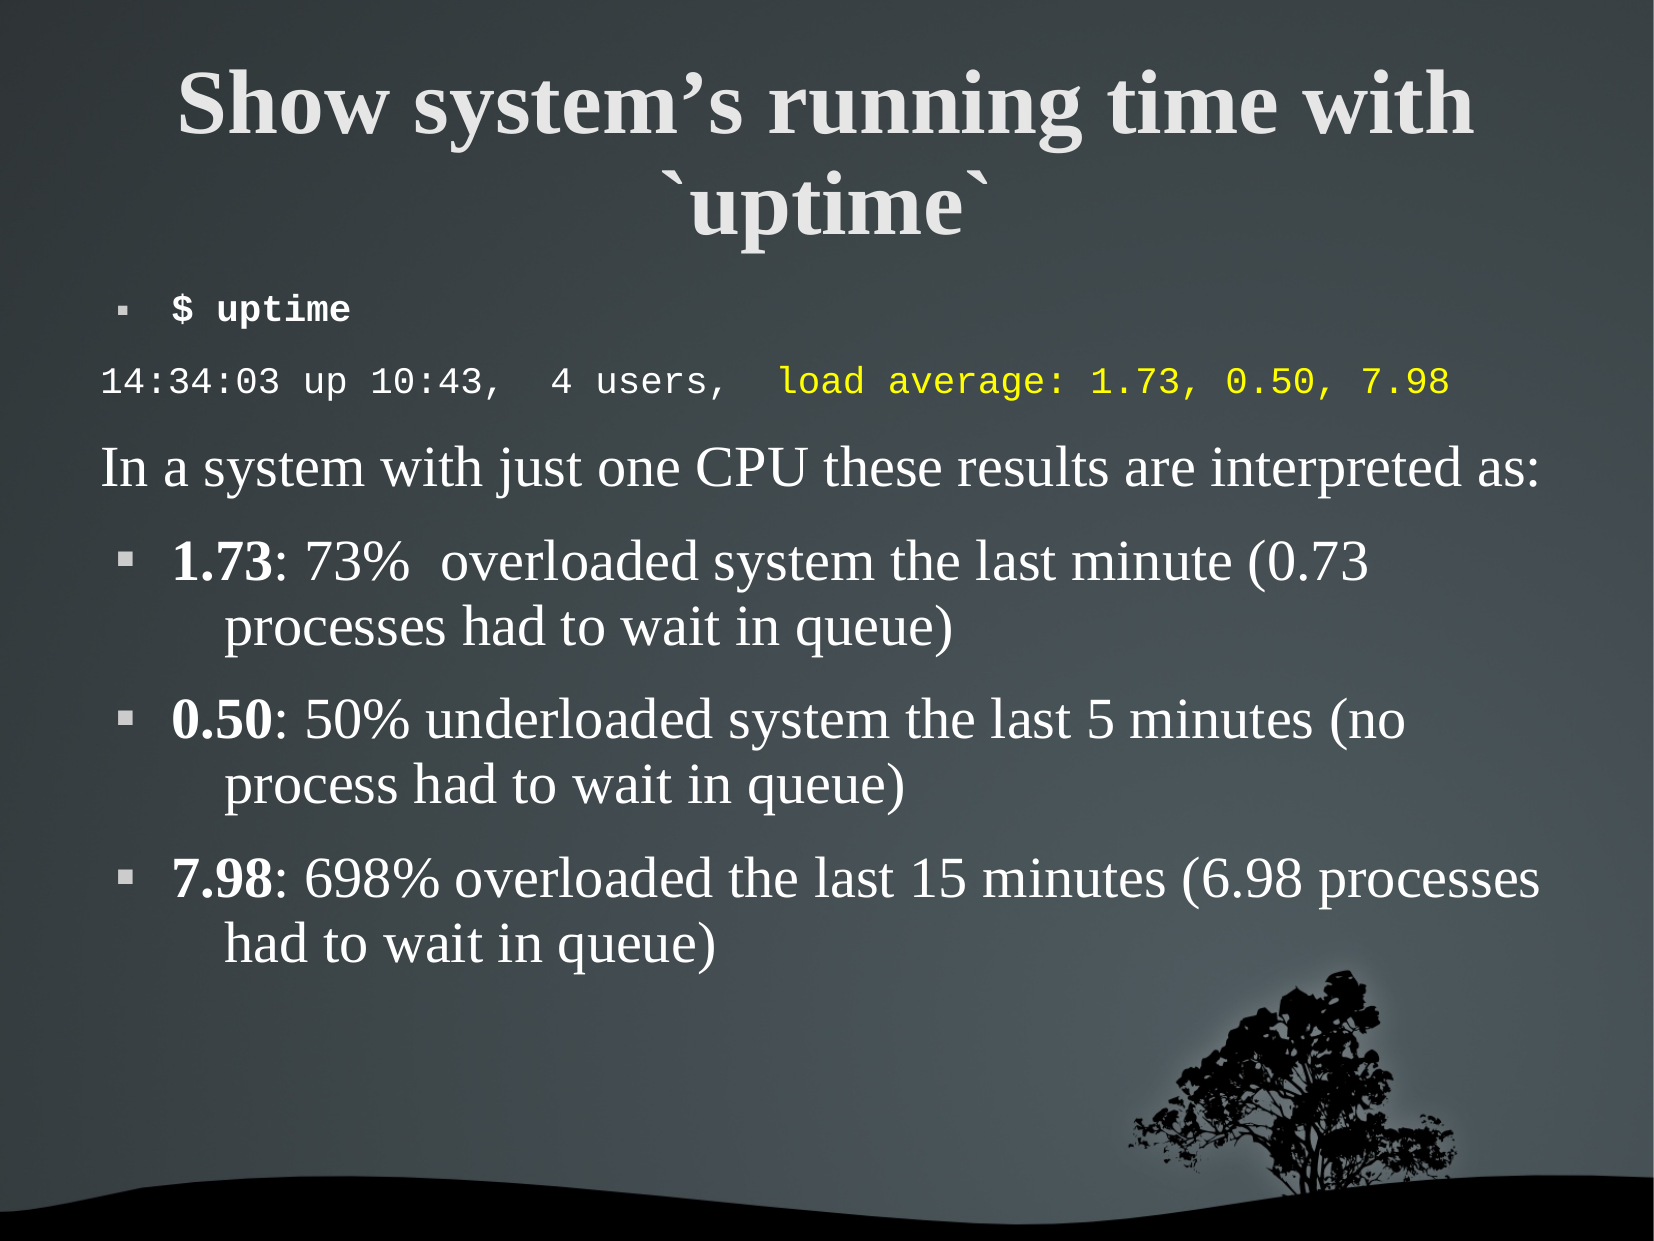

Show system’s running time with `uptime`
# $ uptime
14:34:03 up 10:43, 4 users, load average: 1.73, 0.50, 7.98
In a system with just one CPU these results are interpreted as:
1.73: 73% overloaded system the last minute (0.73 processes had to wait in queue)
0.50: 50% underloaded system the last 5 minutes (no process had to wait in queue)
7.98: 698% overloaded the last 15 minutes (6.98 processes had to wait in queue)